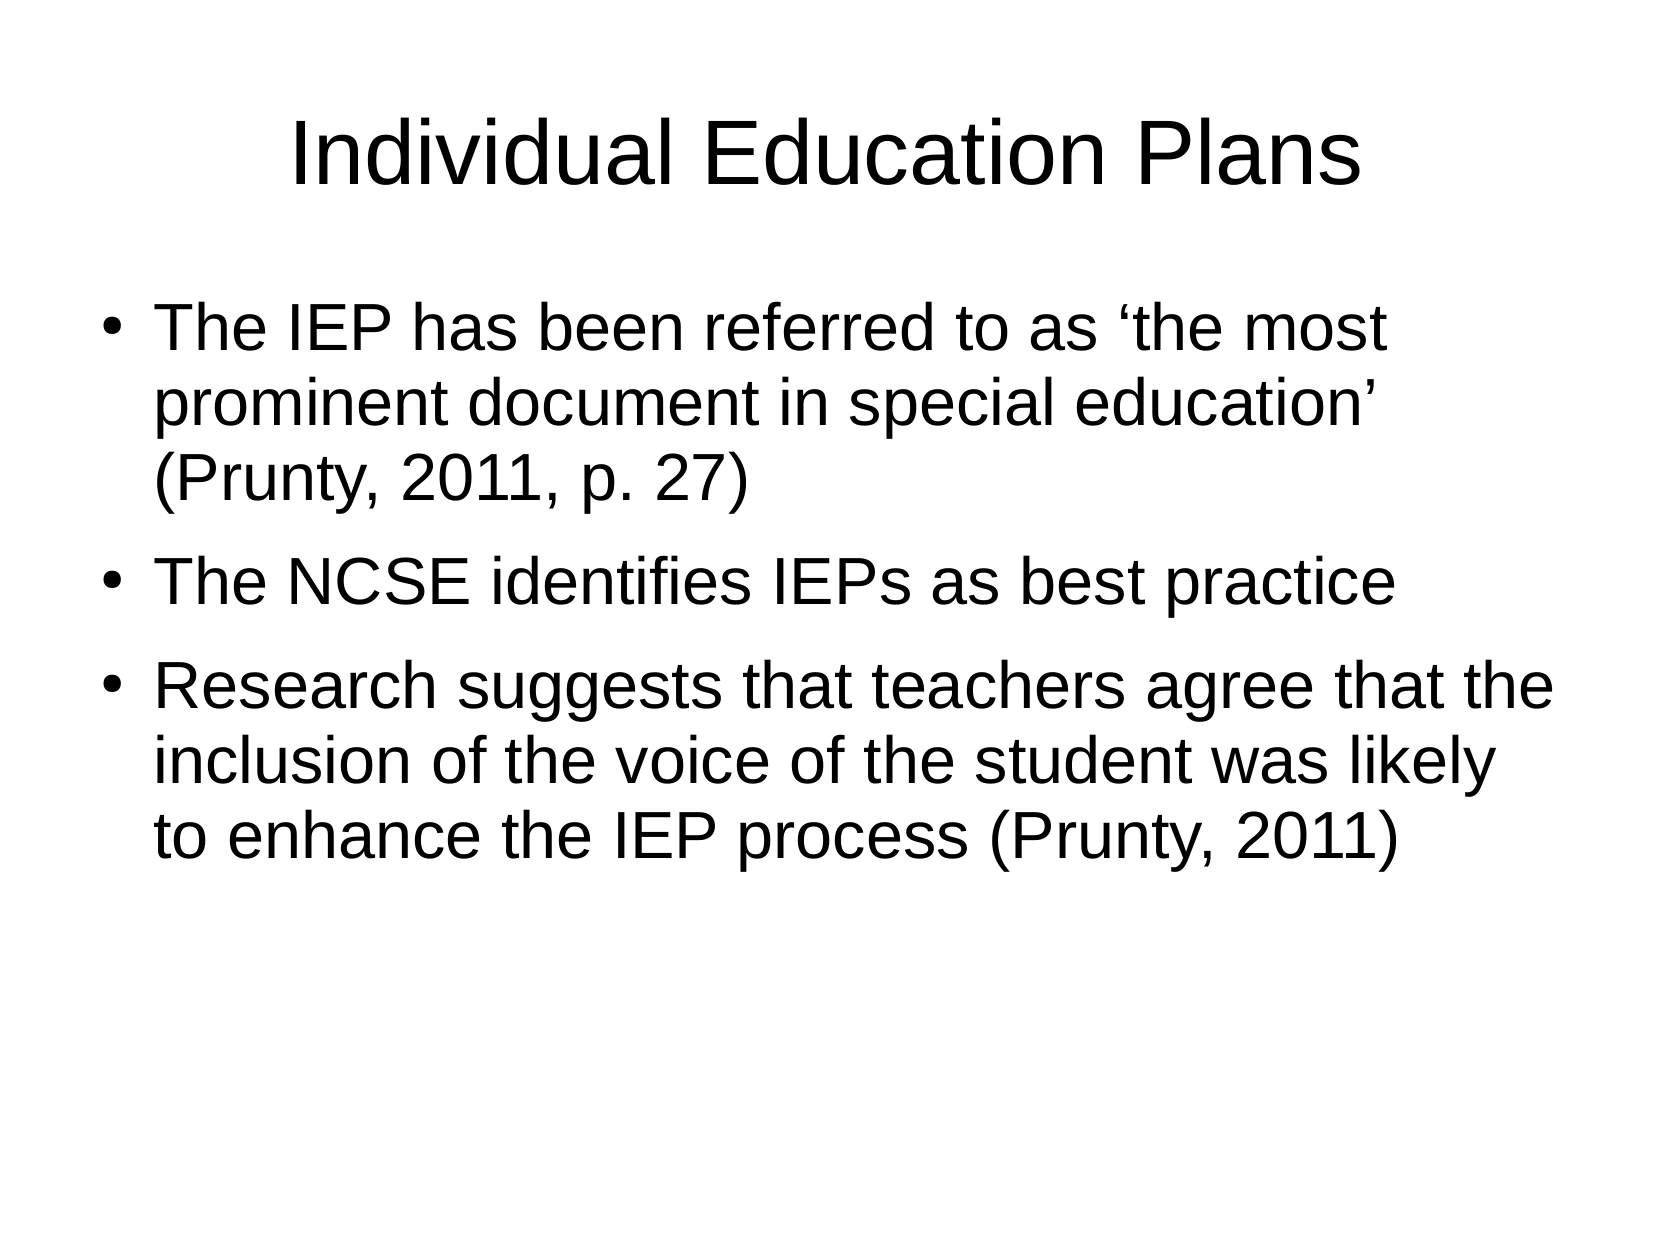

# Individual Education Plans
The IEP has been referred to as ‘the most prominent document in special education’ (Prunty, 2011, p. 27)
The NCSE identifies IEPs as best practice
Research suggests that teachers agree that the inclusion of the voice of the student was likely to enhance the IEP process (Prunty, 2011)